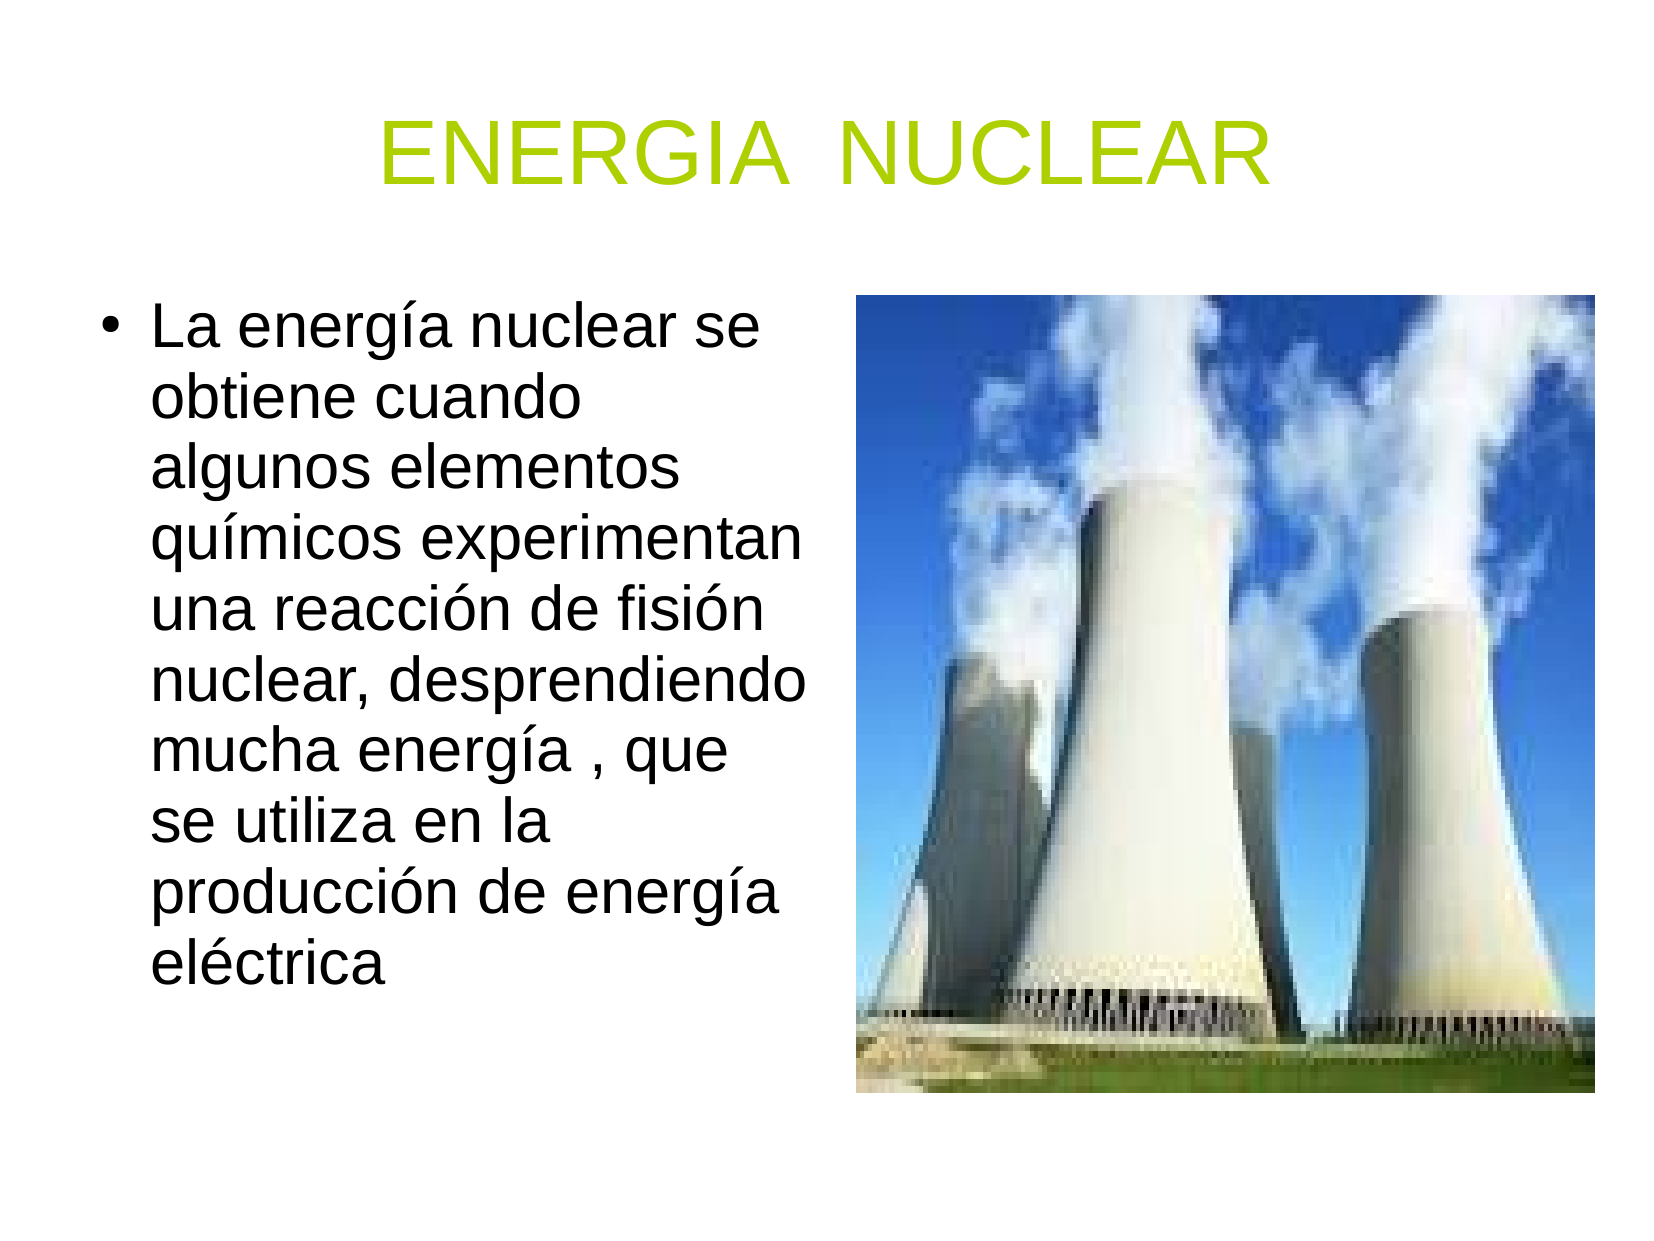

# ENERGIA NUCLEAR
La energía nuclear se obtiene cuando algunos elementos químicos experimentan una reacción de fisión nuclear, desprendiendo mucha energía , que se utiliza en la producción de energía eléctrica